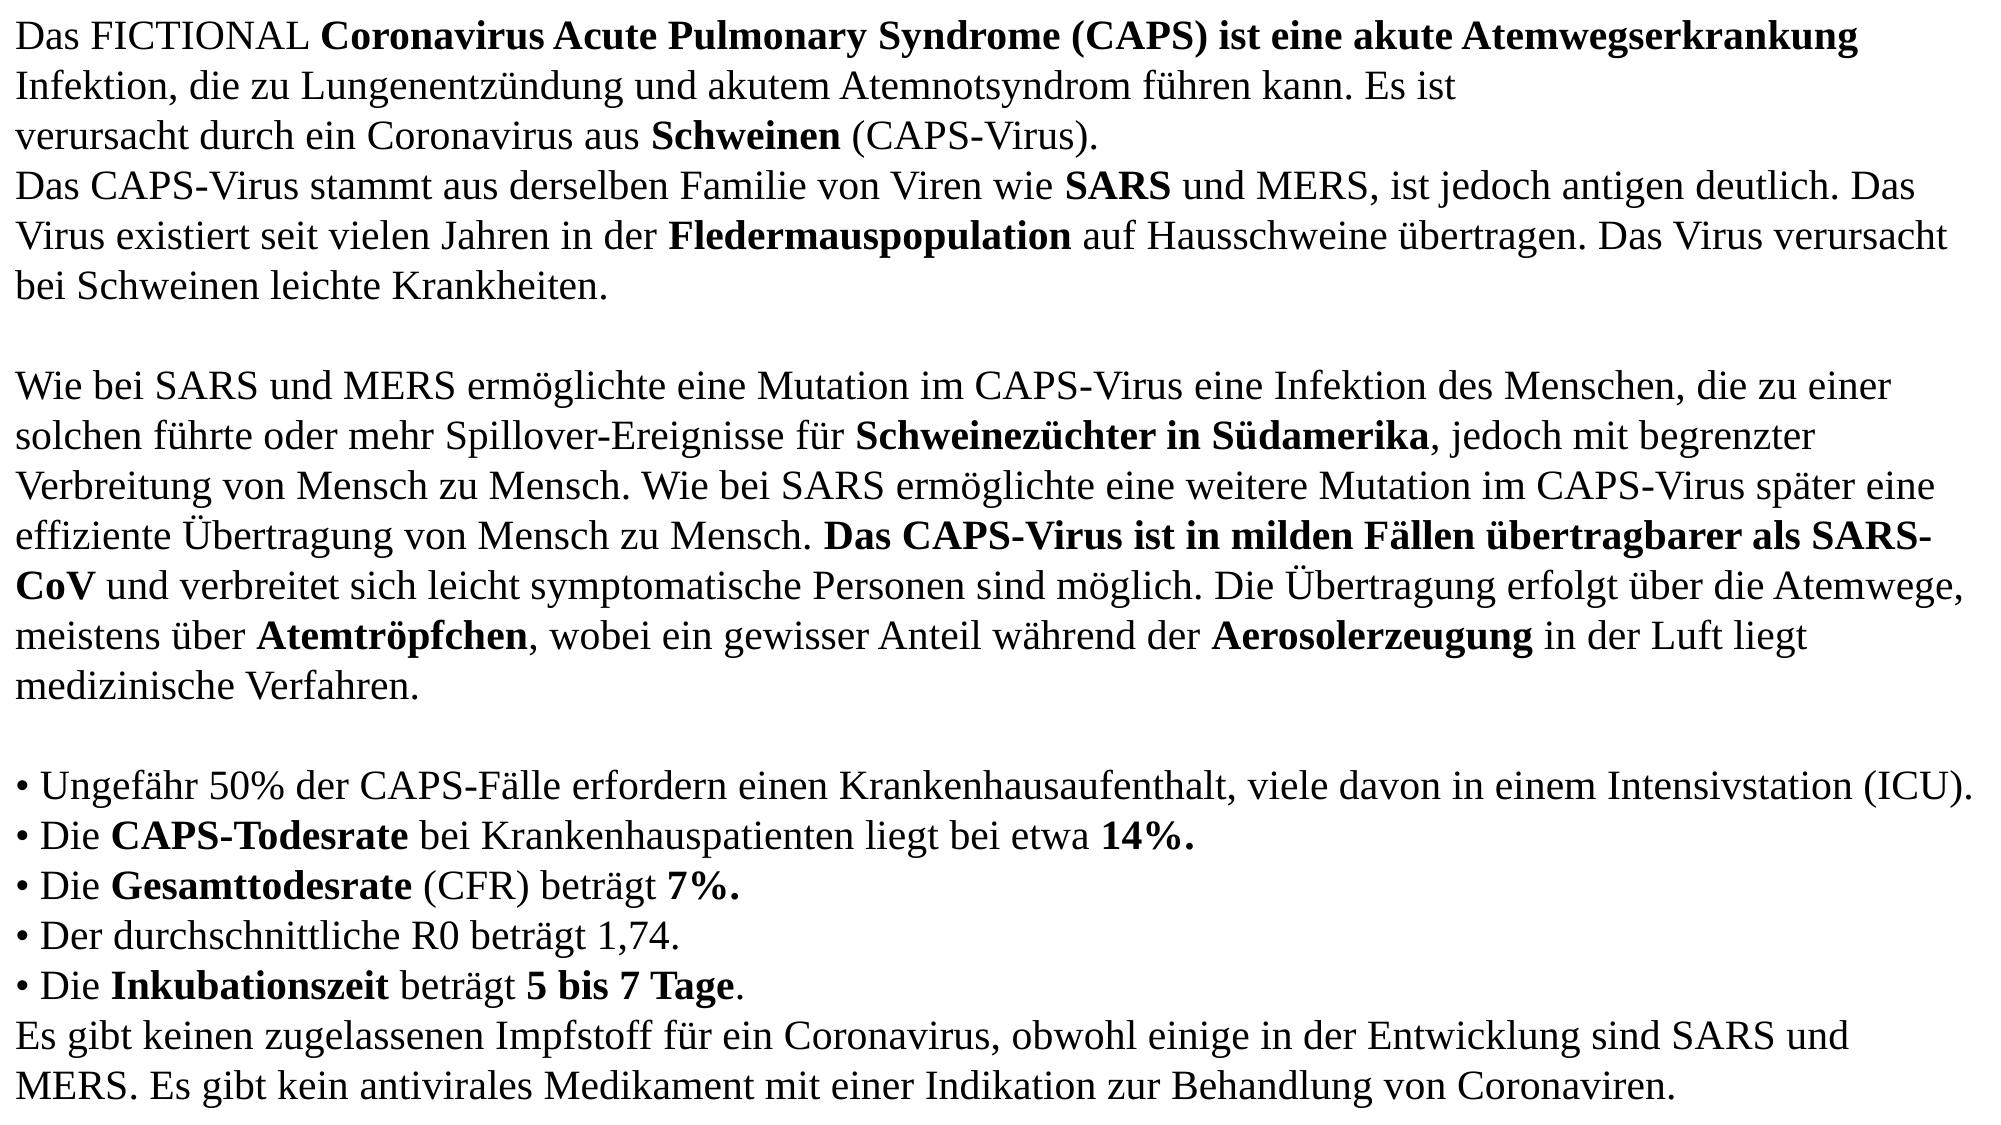

Das FICTIONAL Coronavirus Acute Pulmonary Syndrome (CAPS) ist eine akute Atemwegserkrankung
Infektion, die zu Lungenentzündung und akutem Atemnotsyndrom führen kann. Es ist
verursacht durch ein Coronavirus aus Schweinen (CAPS-Virus).
Das CAPS-Virus stammt aus derselben Familie von Viren wie SARS und MERS, ist jedoch antigen deutlich. Das Virus existiert seit vielen Jahren in der Fledermauspopulation auf Hausschweine übertragen. Das Virus verursacht bei Schweinen leichte Krankheiten.
Wie bei SARS und MERS ermöglichte eine Mutation im CAPS-Virus eine Infektion des Menschen, die zu einer solchen führte oder mehr Spillover-Ereignisse für Schweinezüchter in Südamerika, jedoch mit begrenzter Verbreitung von Mensch zu Mensch. Wie bei SARS ermöglichte eine weitere Mutation im CAPS-Virus später eine effiziente Übertragung von Mensch zu Mensch. Das CAPS-Virus ist in milden Fällen übertragbarer als SARS-CoV und verbreitet sich leicht symptomatische Personen sind möglich. Die Übertragung erfolgt über die Atemwege, meistens über Atemtröpfchen, wobei ein gewisser Anteil während der Aerosolerzeugung in der Luft liegt
medizinische Verfahren.
• Ungefähr 50% der CAPS-Fälle erfordern einen Krankenhausaufenthalt, viele davon in einem Intensivstation (ICU).
• Die CAPS-Todesrate bei Krankenhauspatienten liegt bei etwa 14%.
• Die Gesamttodesrate (CFR) beträgt 7%.
• Der durchschnittliche R0 beträgt 1,74.
• Die Inkubationszeit beträgt 5 bis 7 Tage.
Es gibt keinen zugelassenen Impfstoff für ein Coronavirus, obwohl einige in der Entwicklung sind SARS und MERS. Es gibt kein antivirales Medikament mit einer Indikation zur Behandlung von Coronaviren.